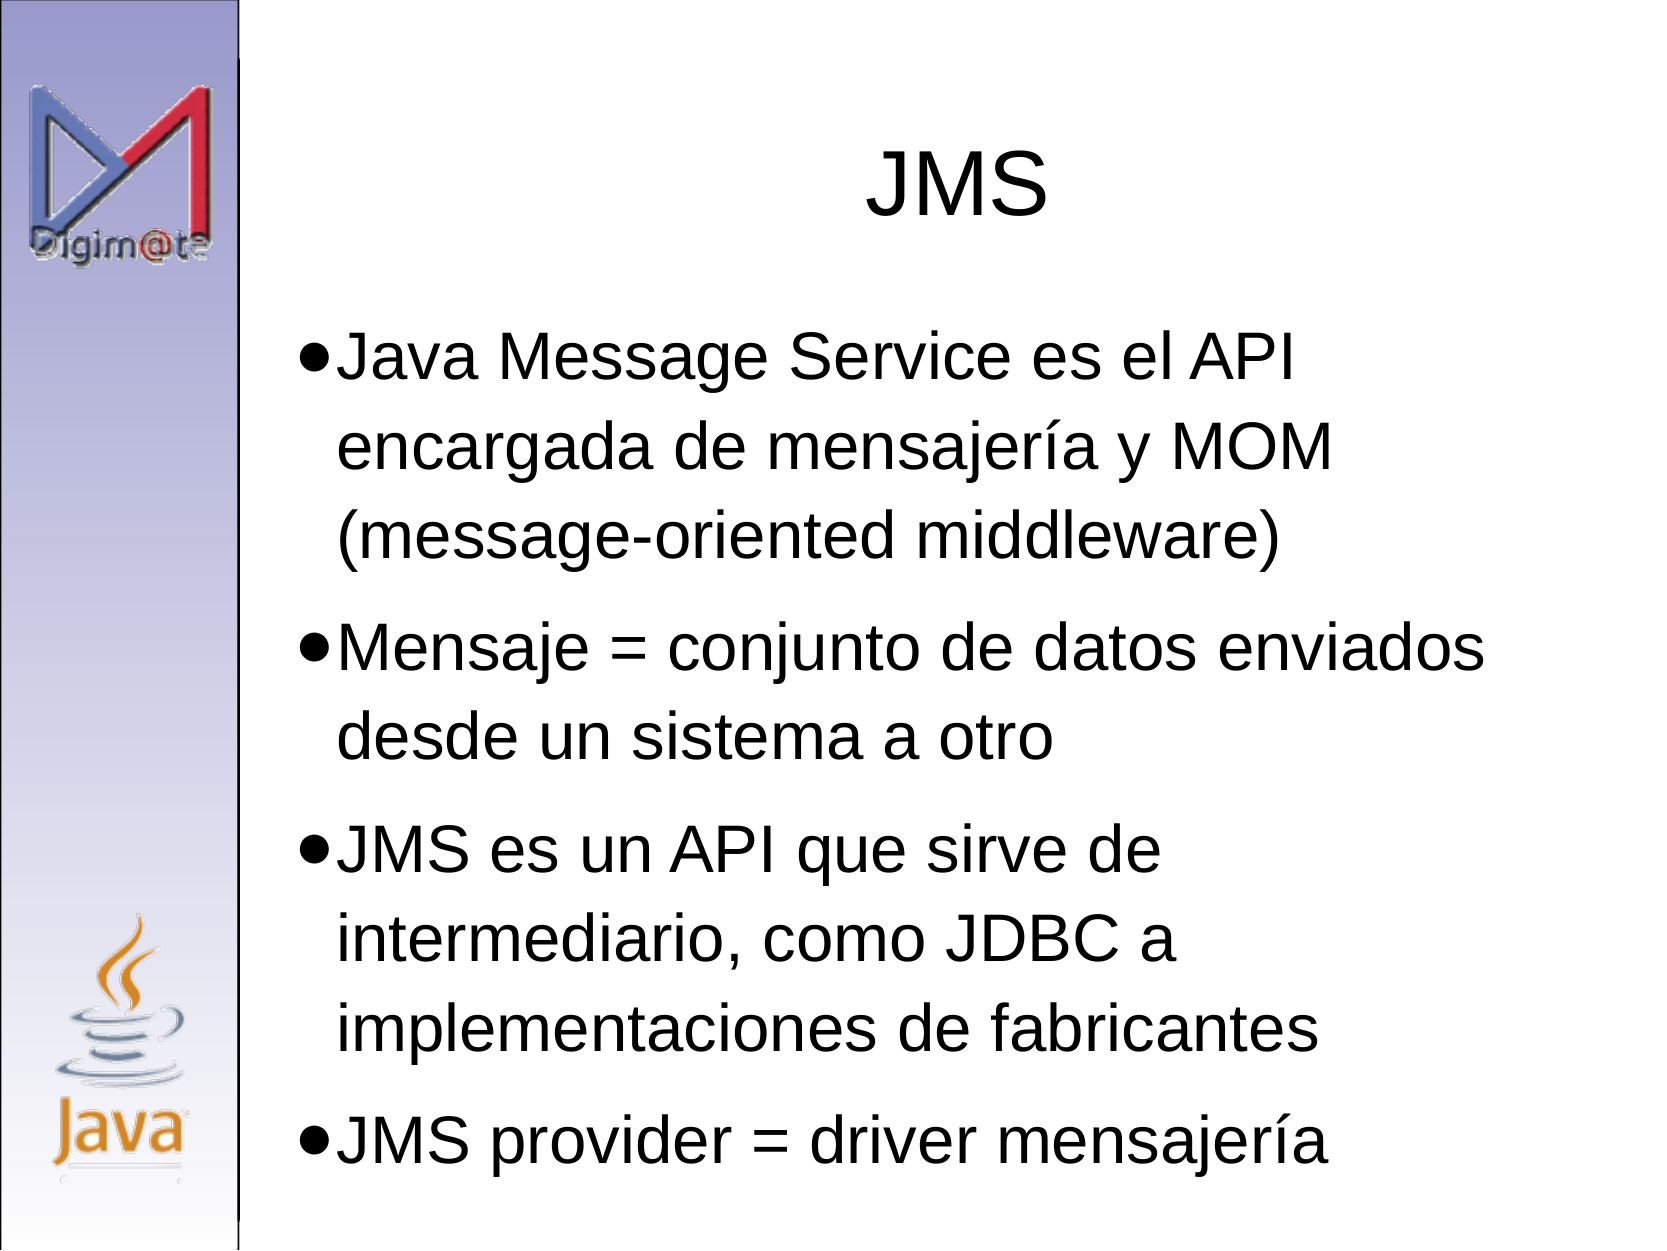

# JMS
Java Message Service es el API encargada de mensajería y MOM (message-oriented middleware)
Mensaje = conjunto de datos enviados desde un sistema a otro
JMS es un API que sirve de intermediario, como JDBC a implementaciones de fabricantes
JMS provider = driver mensajería